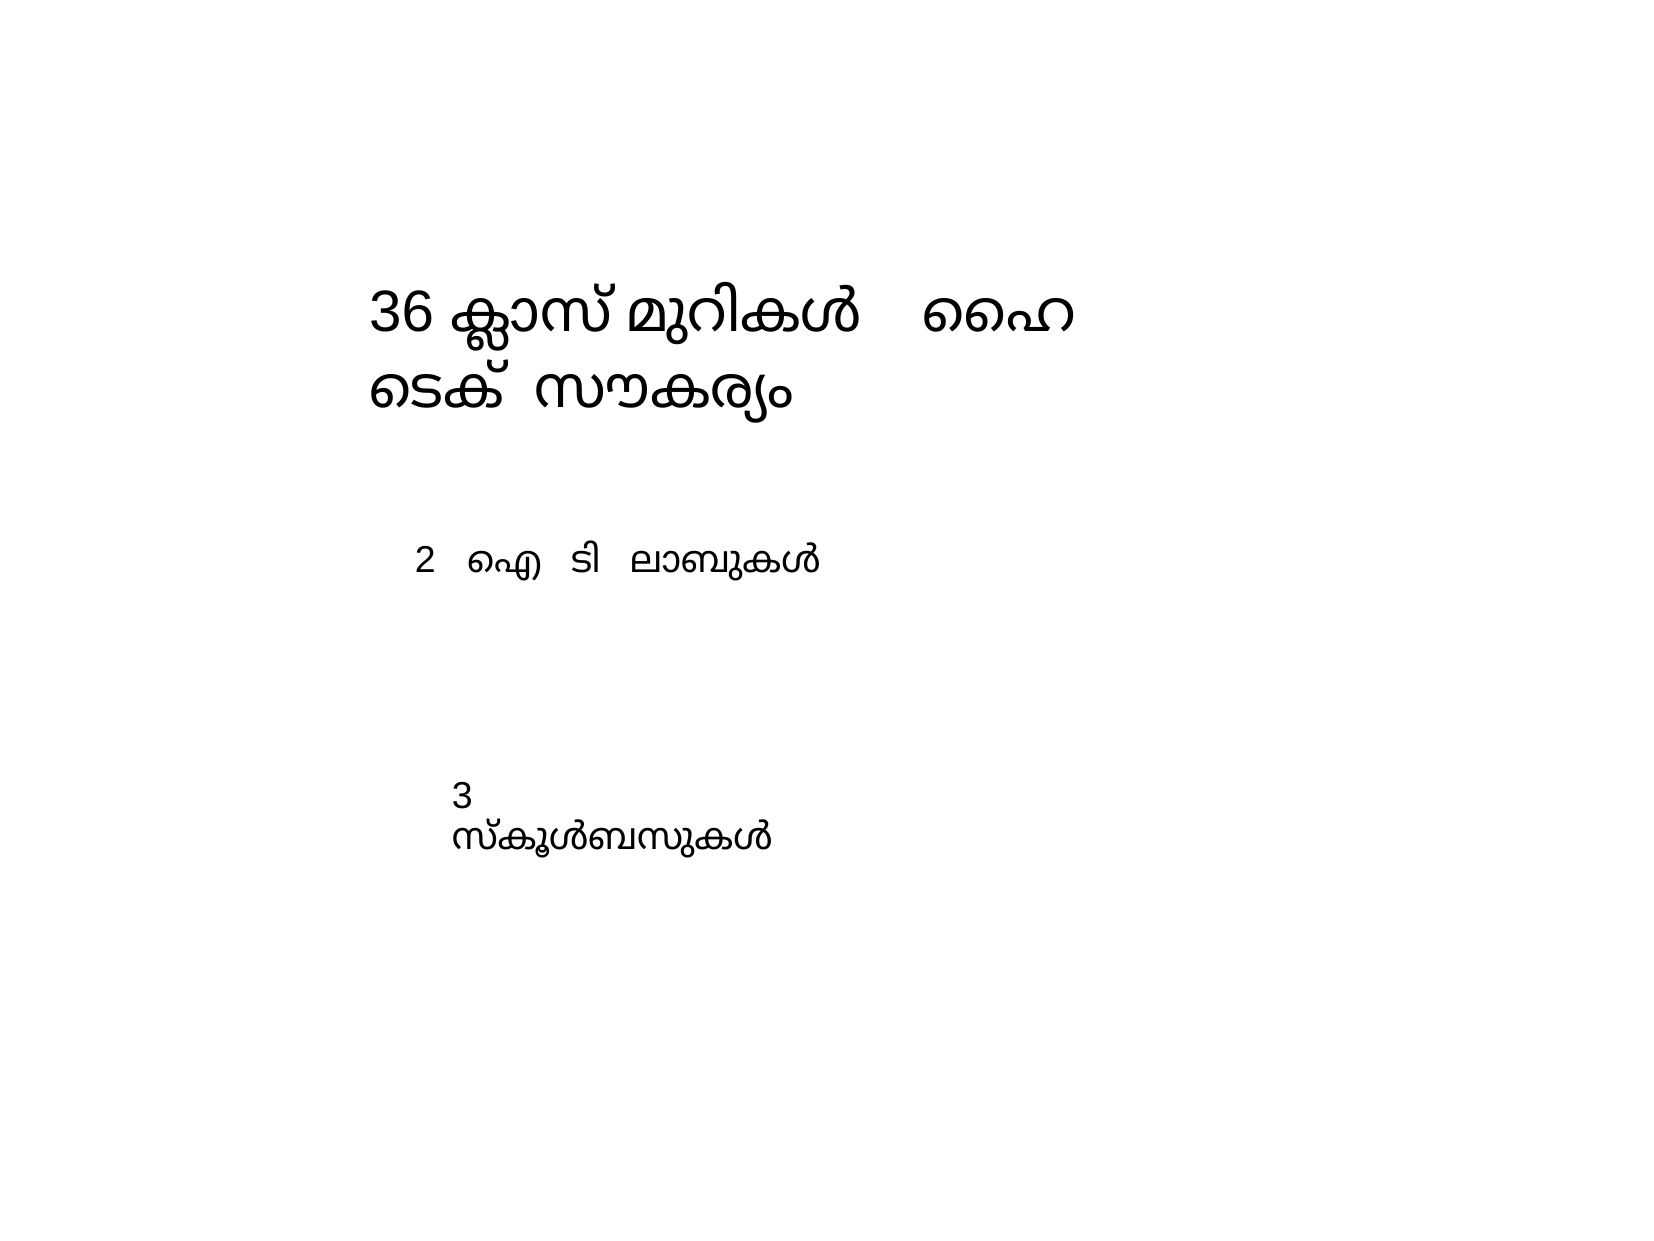

36 ക്ലാസ് മുറികൾ ഹൈ ടെക് സൗകര്യം
 2 ഐ ടി ലാബുകൾ
3 സ്കൂൾബസുകൾ